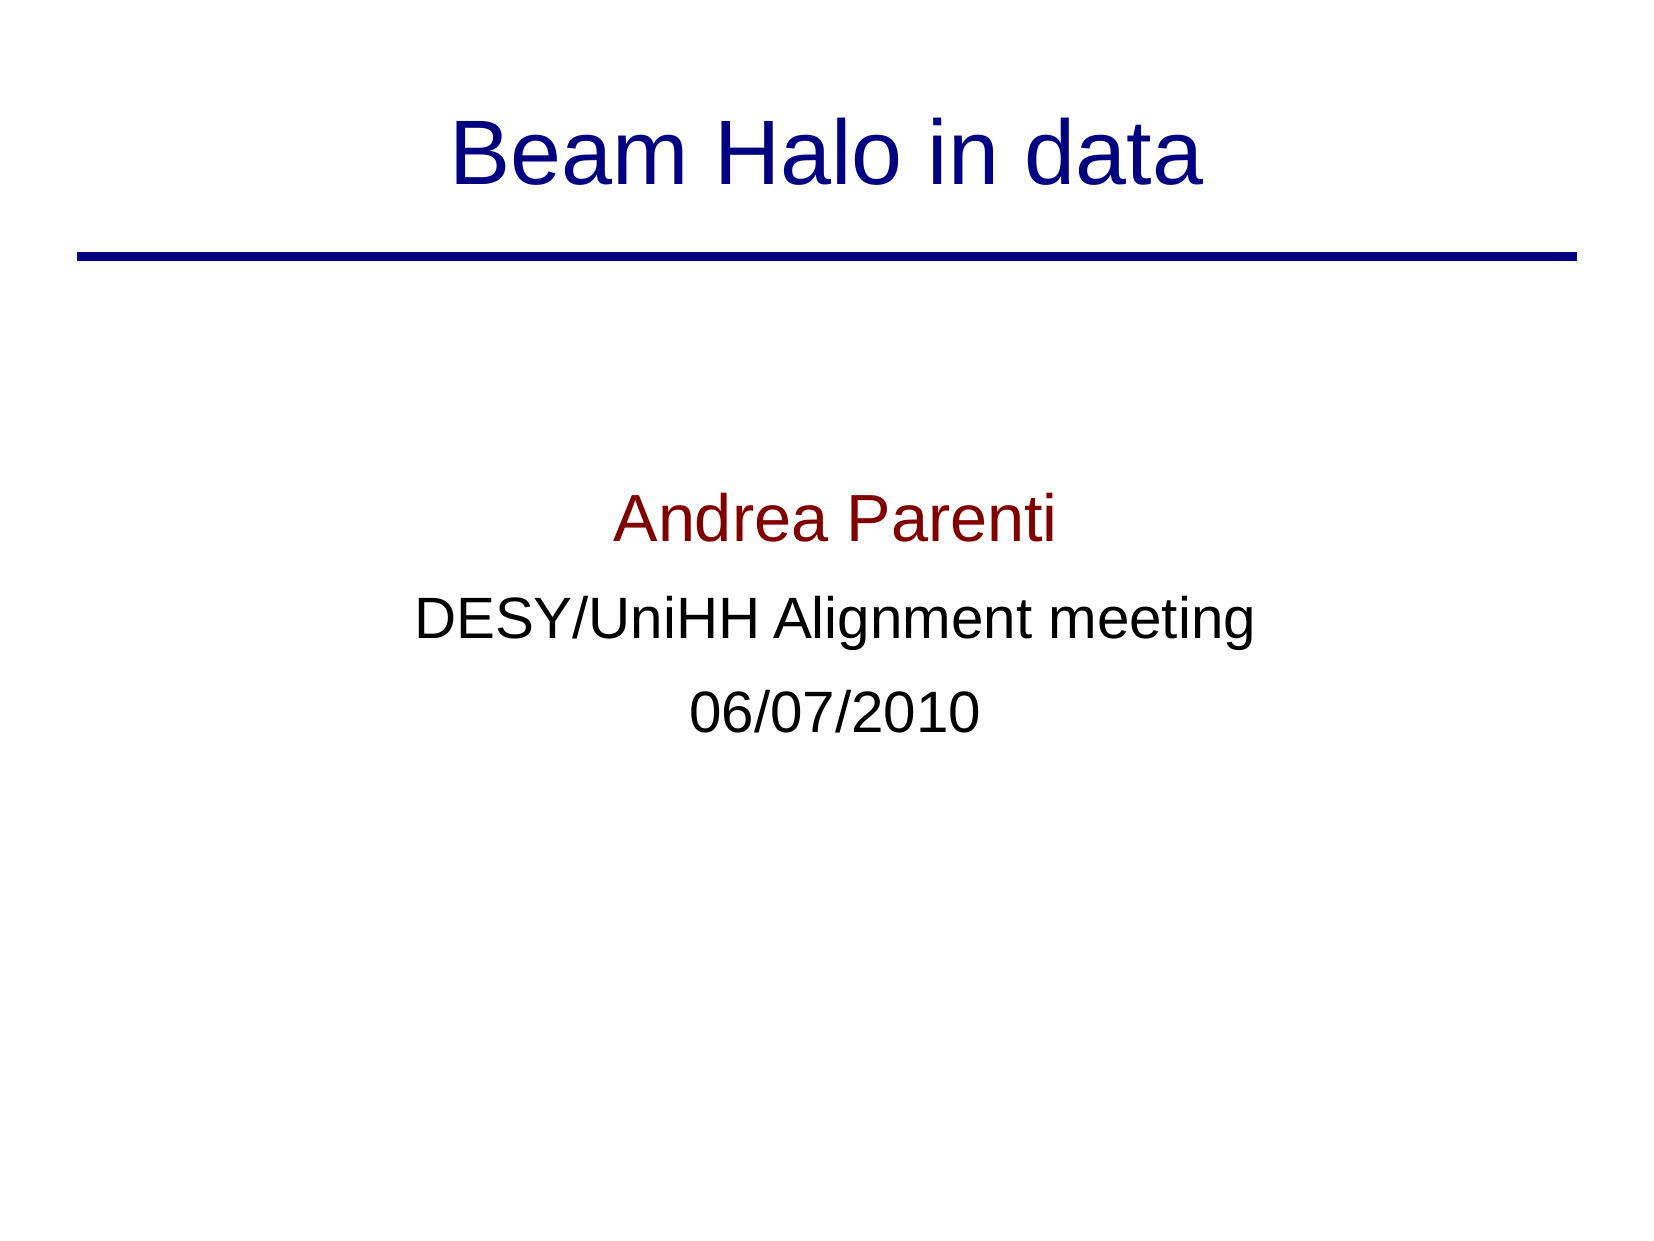

# Beam Halo in data
Andrea Parenti
DESY/UniHH Alignment meeting
06/07/2010